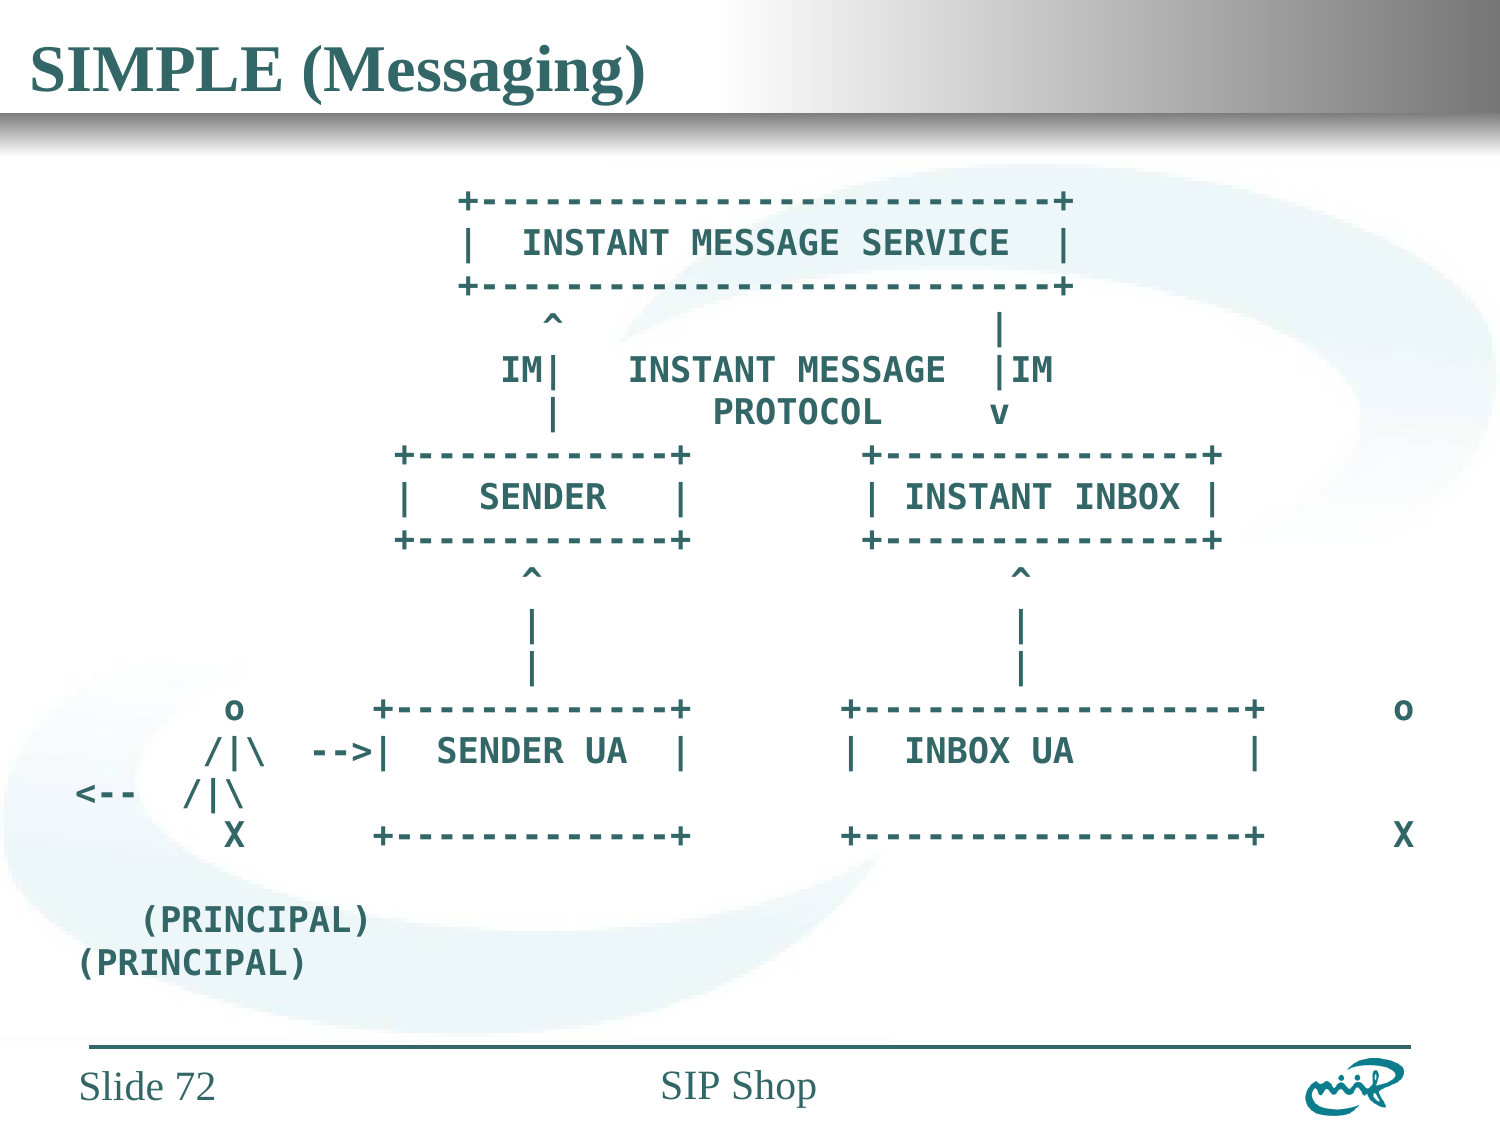

# SIMPLE (Messaging)
 +---------------------------+
 | INSTANT MESSAGE SERVICE |
 +---------------------------+
 ^ |
 IM| INSTANT MESSAGE |IM
 | PROTOCOL v
 +------------+ +---------------+
 | SENDER | | INSTANT INBOX |
 +------------+ +---------------+
 ^ ^
 | |
 | |
 o +-------------+ +------------------+ o
 /|\ -->| SENDER UA | | INBOX UA |<-- /|\
 X +-------------+ +------------------+ X
 (PRINCIPAL) (PRINCIPAL)
72